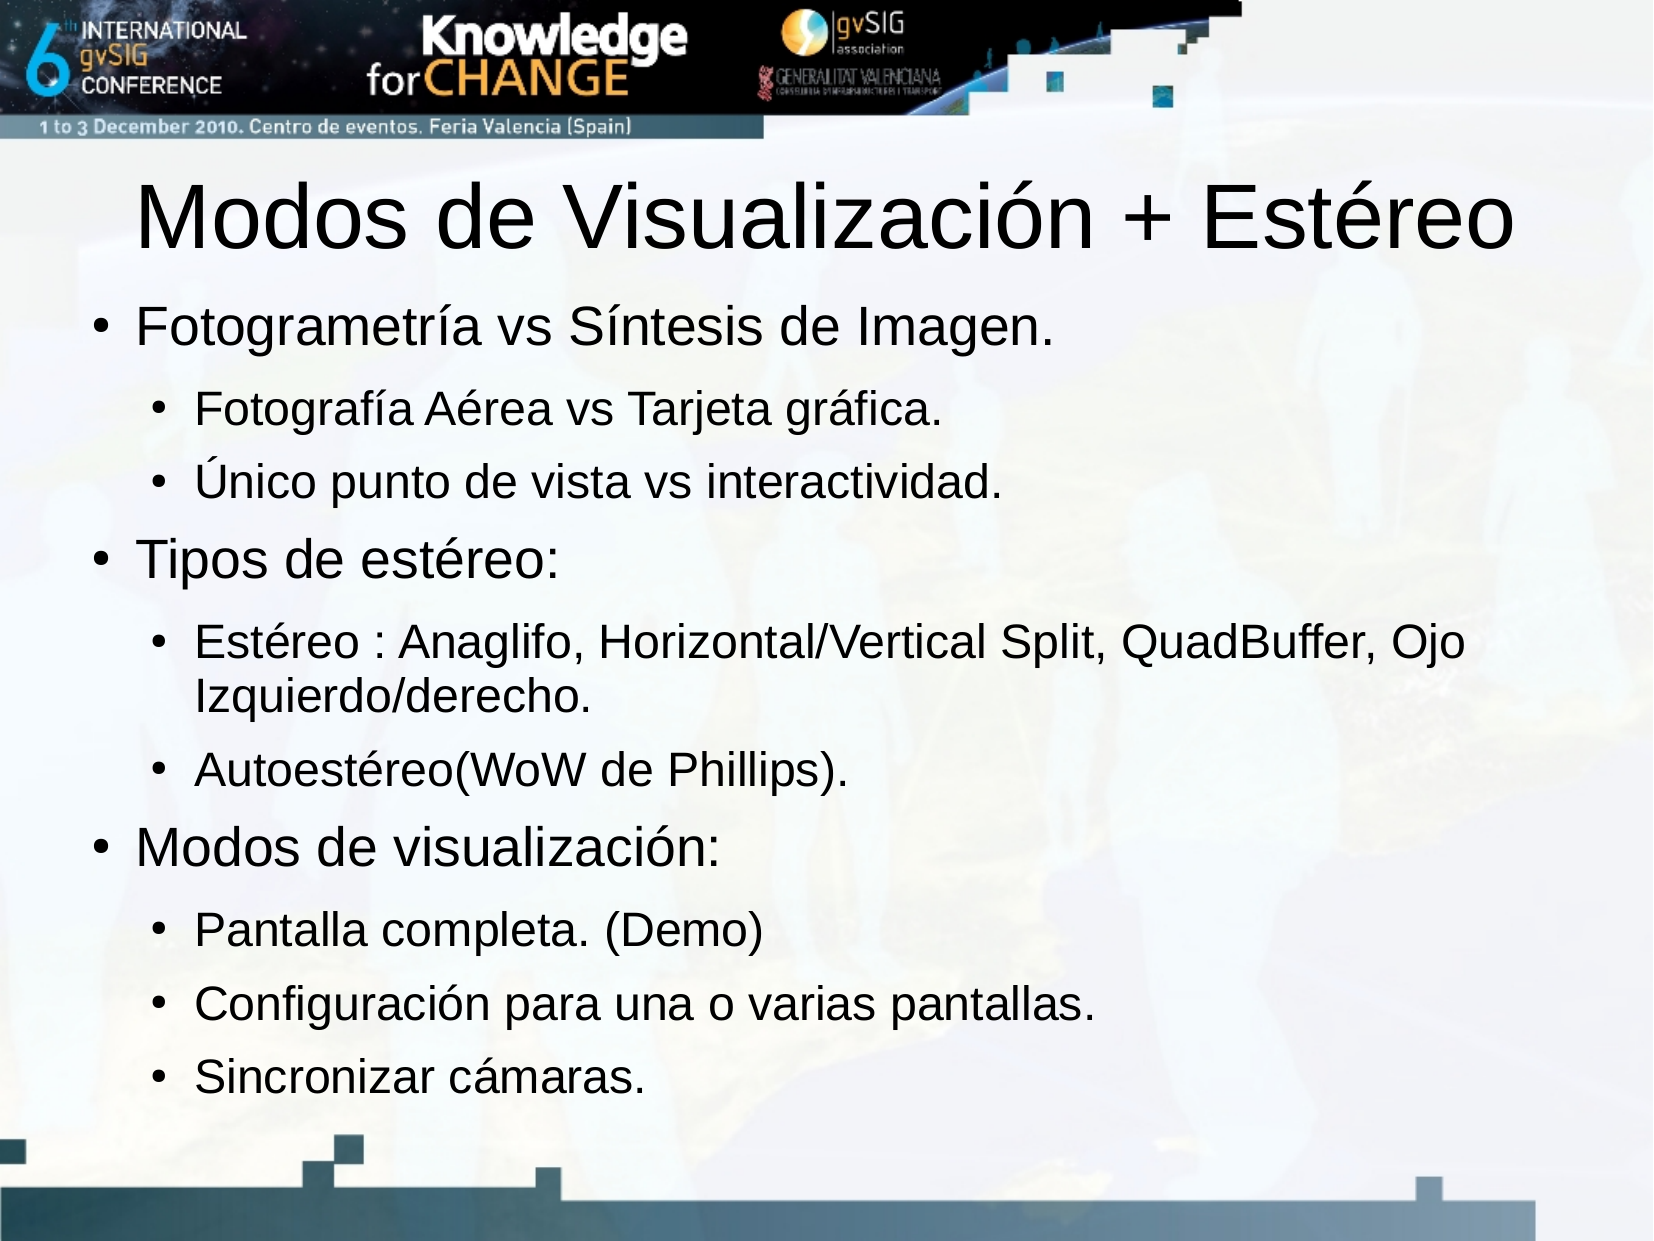

# Modos de Visualización + Estéreo
Fotogrametría vs Síntesis de Imagen.
Fotografía Aérea vs Tarjeta gráfica.
Único punto de vista vs interactividad.
Tipos de estéreo:
Estéreo : Anaglifo, Horizontal/Vertical Split, QuadBuffer, Ojo Izquierdo/derecho.
Autoestéreo(WoW de Phillips).
Modos de visualización:
Pantalla completa. (Demo)
Configuración para una o varias pantallas.
Sincronizar cámaras.